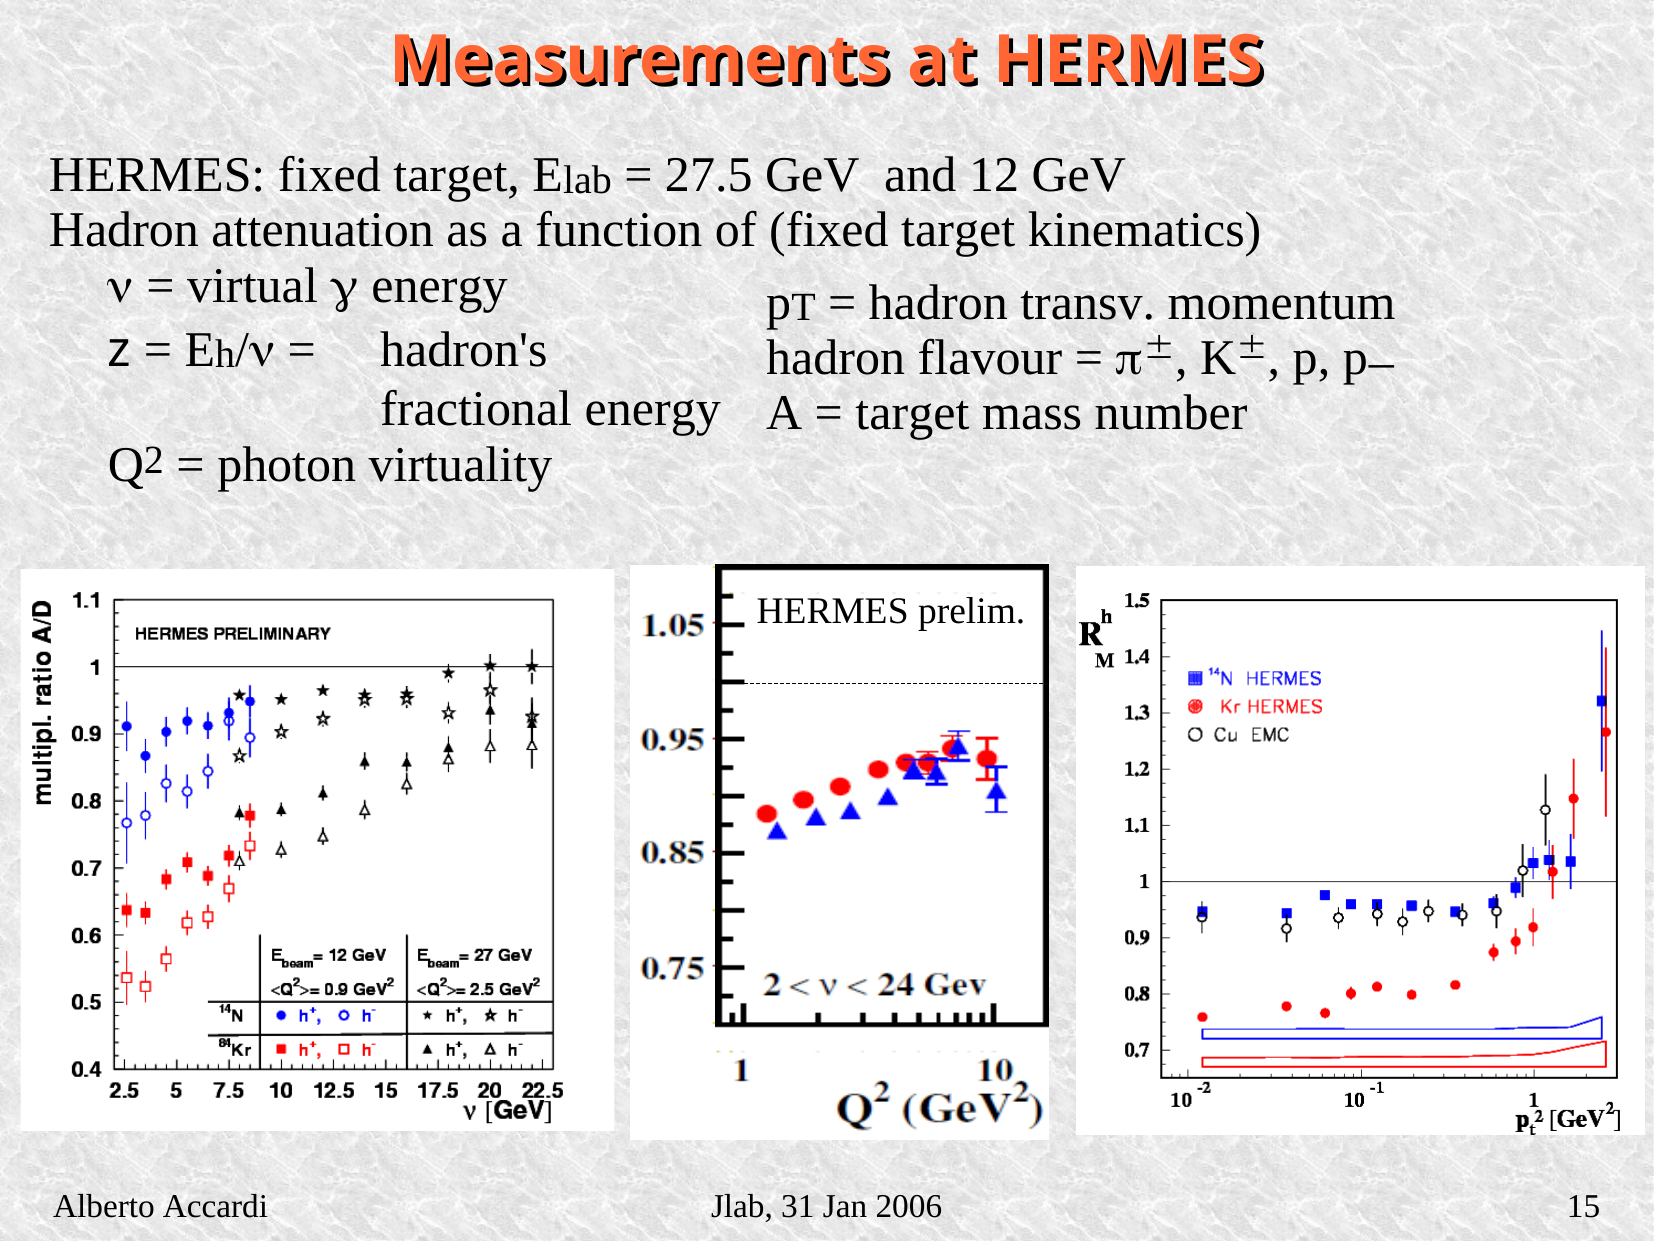

Measurements at HERMES
HERMES: fixed target, Elab = 27.5 GeV and 12 GeV
Hadron attenuation as a function of (fixed target kinematics)
n = virtual g energy
z = Eh/n = 	hadron's
			fractional energy
Q2 = photon virtuality
pT = hadron transv. momentum
hadron flavour = p, K, p, p
A = target mass number
–
HERMES prelim.
Alberto Accardi
Hot Quarks 2006
15